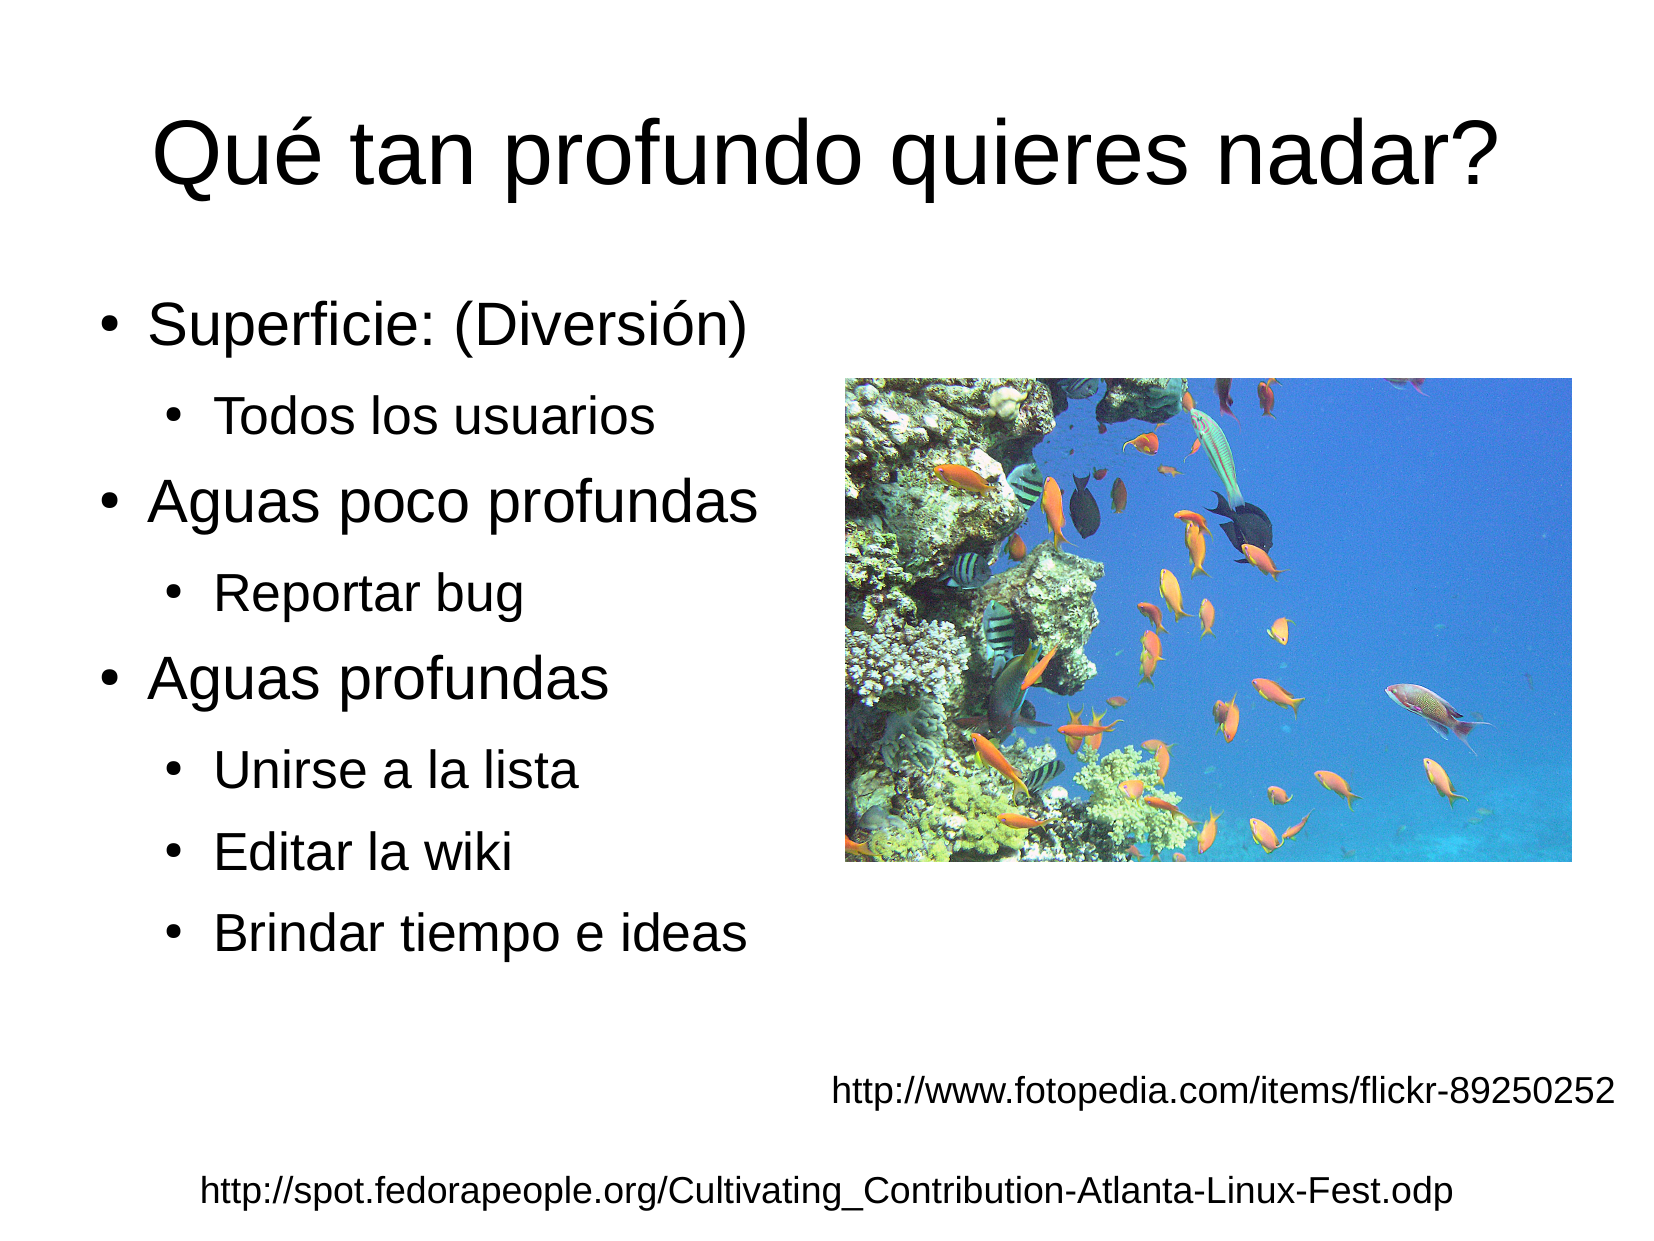

# Qué tan profundo quieres nadar?
Superficie: (Diversión)
Todos los usuarios
Aguas poco profundas
Reportar bug
Aguas profundas
Unirse a la lista
Editar la wiki
Brindar tiempo e ideas
http://www.fotopedia.com/items/flickr-89250252
http://spot.fedorapeople.org/Cultivating_Contribution-Atlanta-Linux-Fest.odp